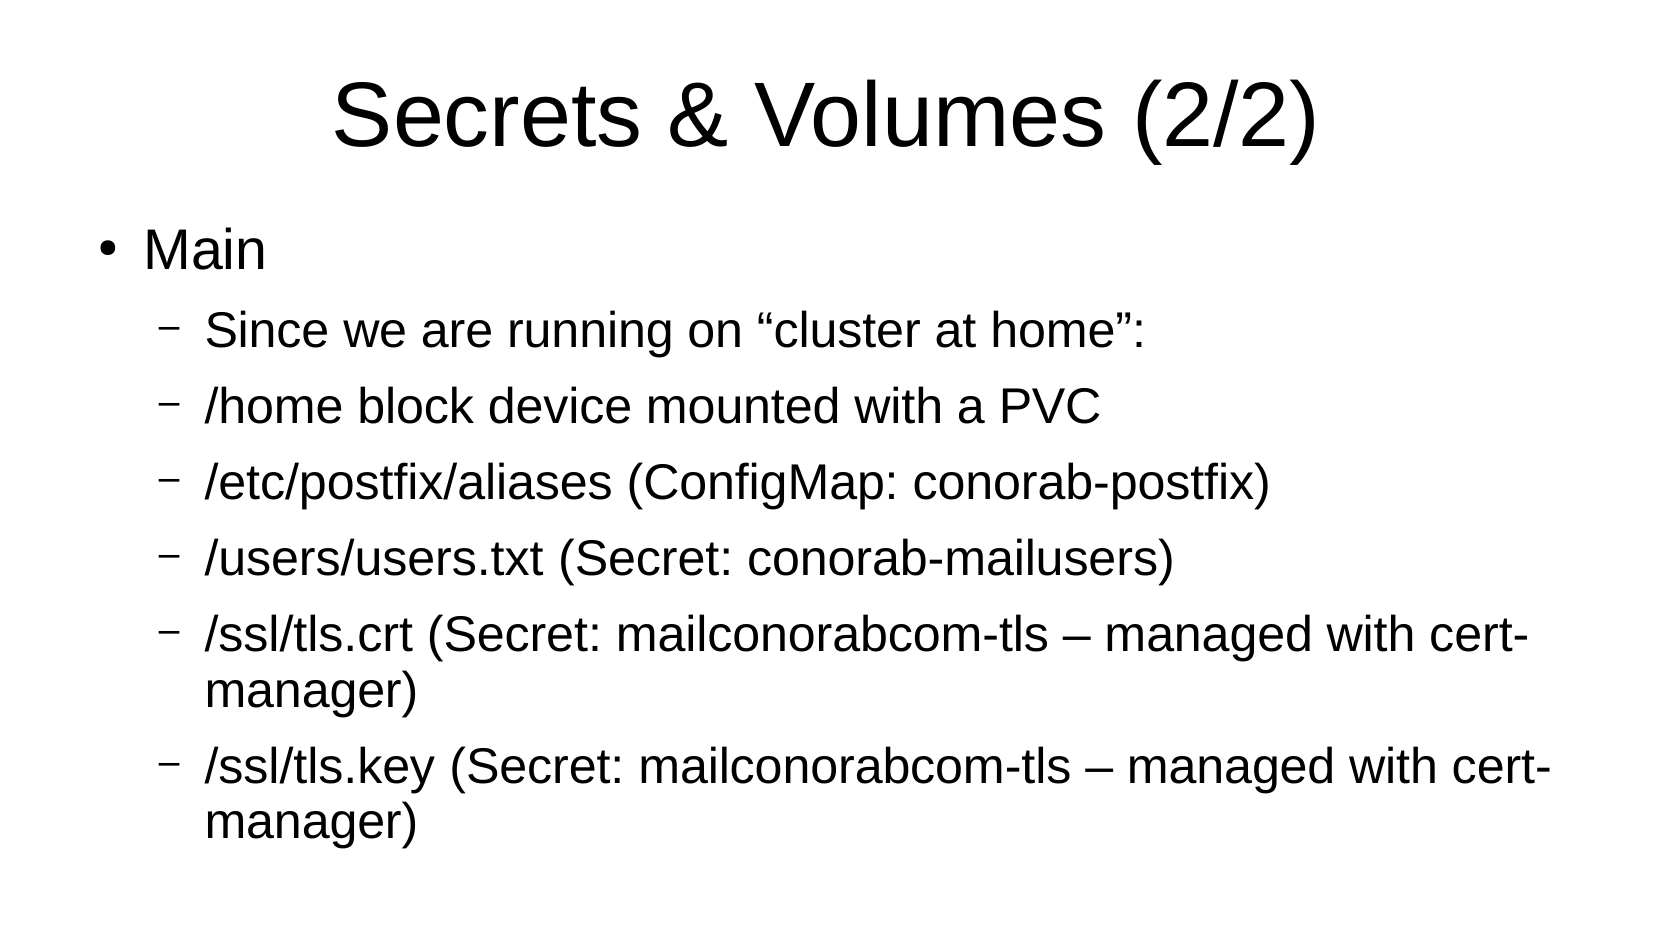

# Secrets & Volumes (2/2)
Main
Since we are running on “cluster at home”:
/home block device mounted with a PVC
/etc/postfix/aliases (ConfigMap: conorab-postfix)
/users/users.txt (Secret: conorab-mailusers)
/ssl/tls.crt (Secret: mailconorabcom-tls – managed with cert-manager)
/ssl/tls.key (Secret: mailconorabcom-tls – managed with cert-manager)